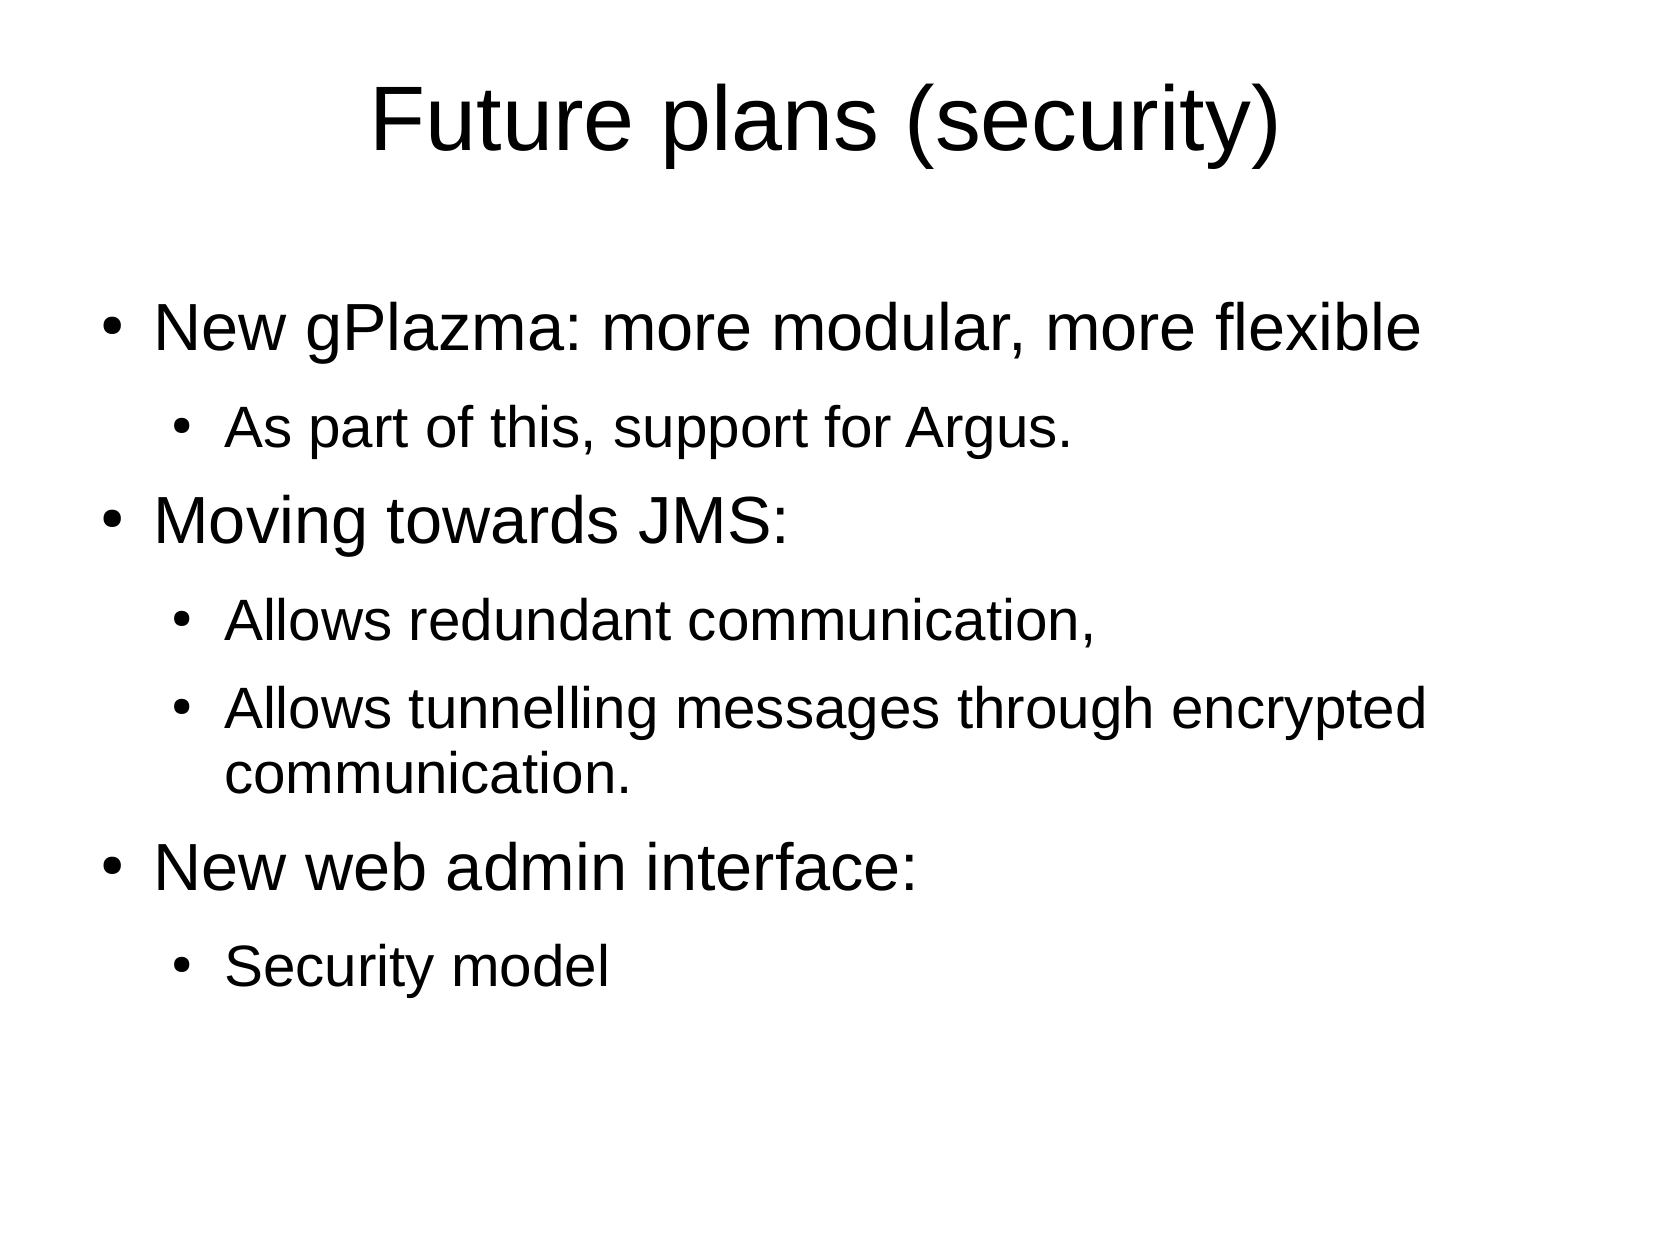

# Future plans (security)
New gPlazma: more modular, more flexible
As part of this, support for Argus.
Moving towards JMS:
Allows redundant communication,
Allows tunnelling messages through encrypted communication.
New web admin interface:
Security model